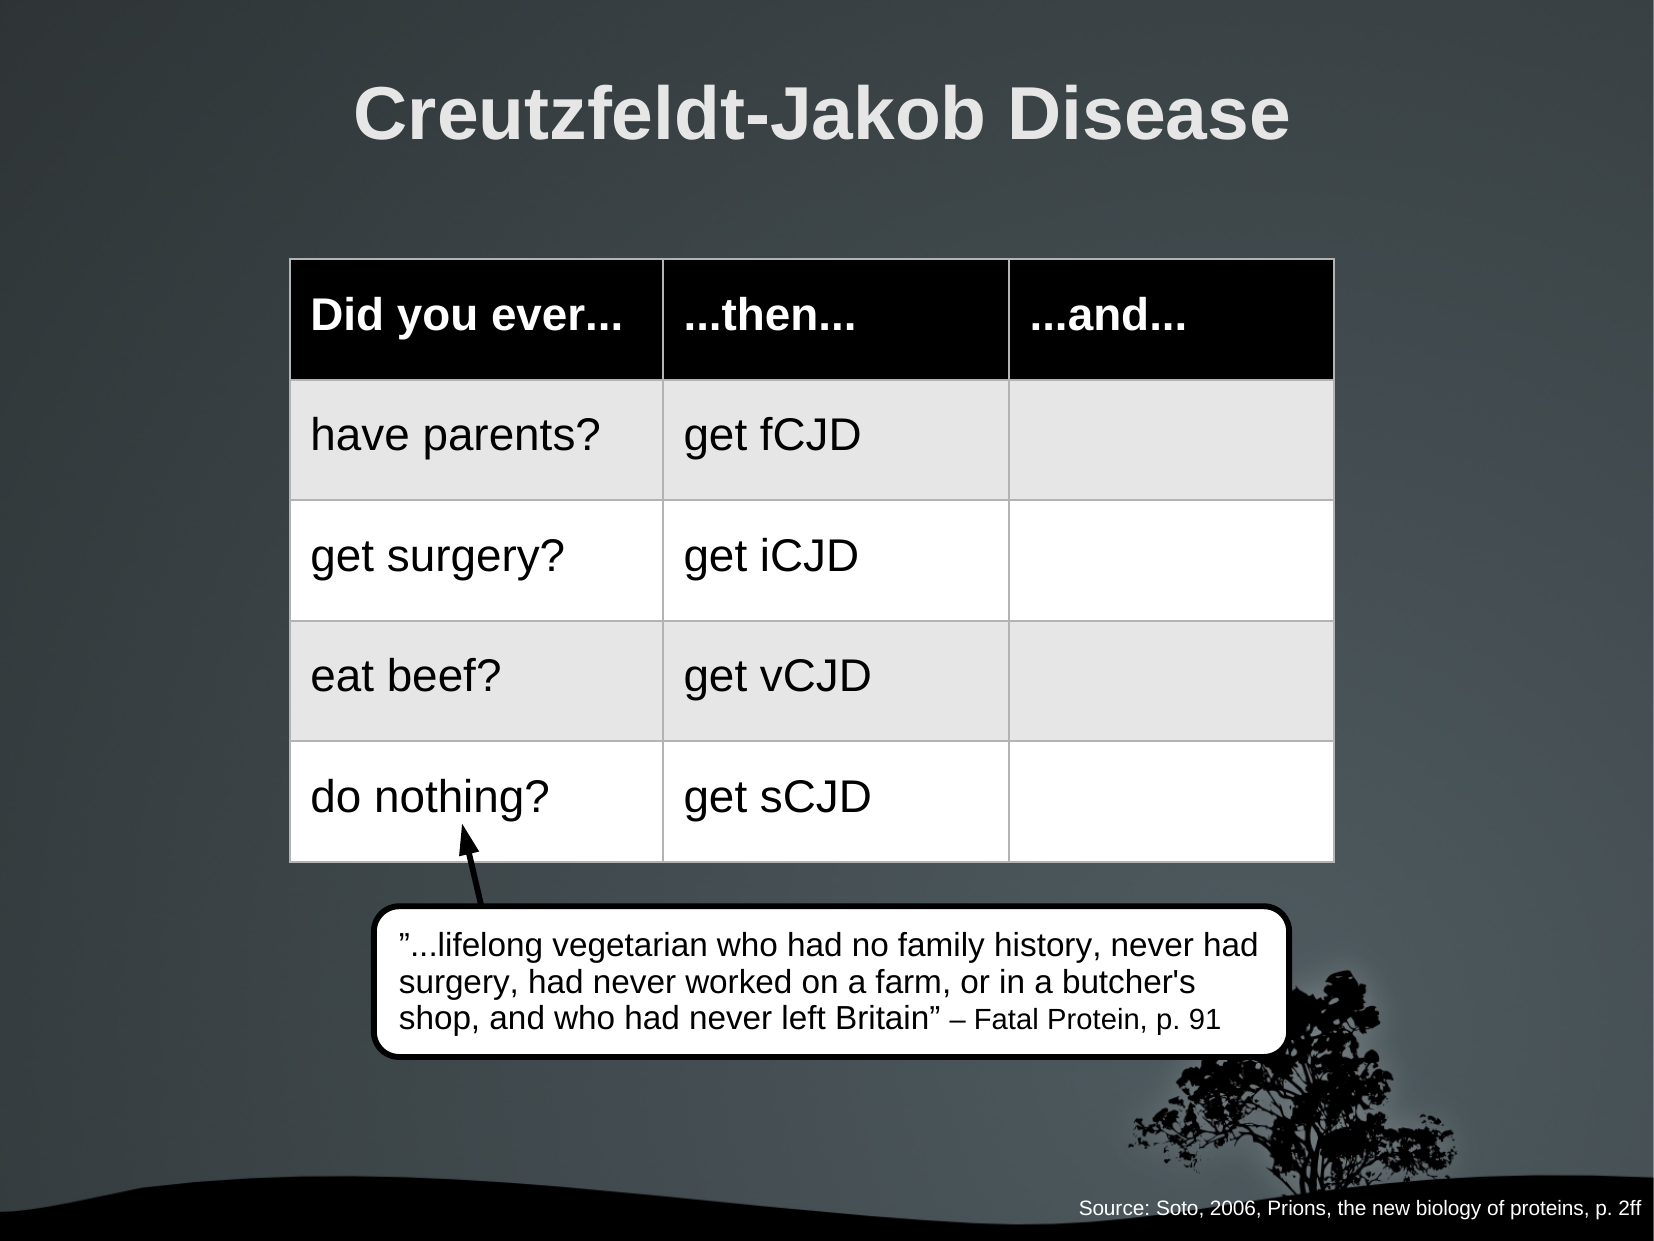

# Creutzfeldt-Jakob Disease
| Did you ever... | ...then... | ...and... |
| --- | --- | --- |
| have parents? | get fCJD | |
| get surgery? | get iCJD | |
| eat beef? | get vCJD | |
| do nothing? | get sCJD | |
”...lifelong vegetarian who had no family history, never had
surgery, had never worked on a farm, or in a butcher's
shop, and who had never left Britain” – Fatal Protein, p. 91
Source: Soto, 2006, Prions, the new biology of proteins, p. 2ff